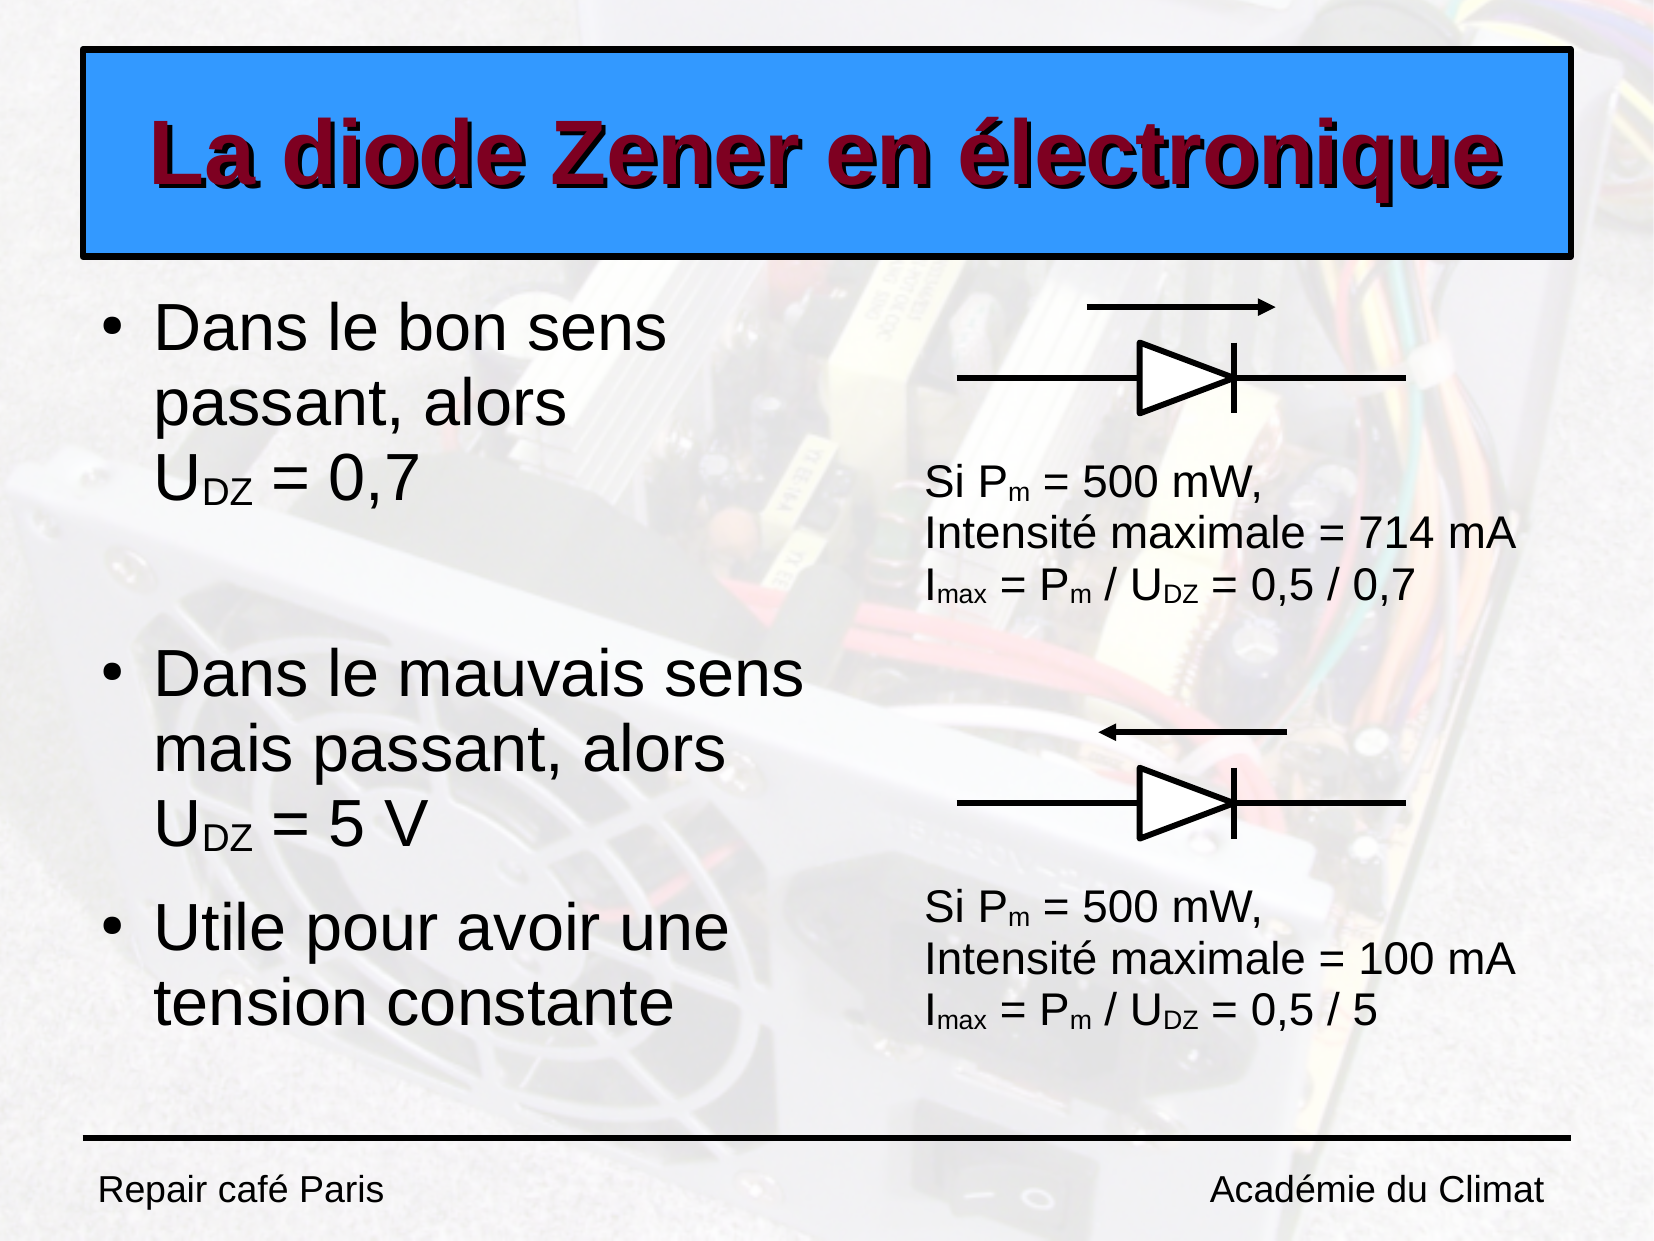

# La diode Zener en électronique
Dans le bon sens passant, alors
UDZ = 0,7
Si Pm = 500 mW,
Intensité maximale = 714 mA
Imax = Pm / UDZ = 0,5 / 0,7
Dans le mauvais sens mais passant, alors
UDZ = 5 V
Utile pour avoir une tension constante
Si Pm = 500 mW,
Intensité maximale = 100 mA
Imax = Pm / UDZ = 0,5 / 5
Repair café Paris	Académie du Climat